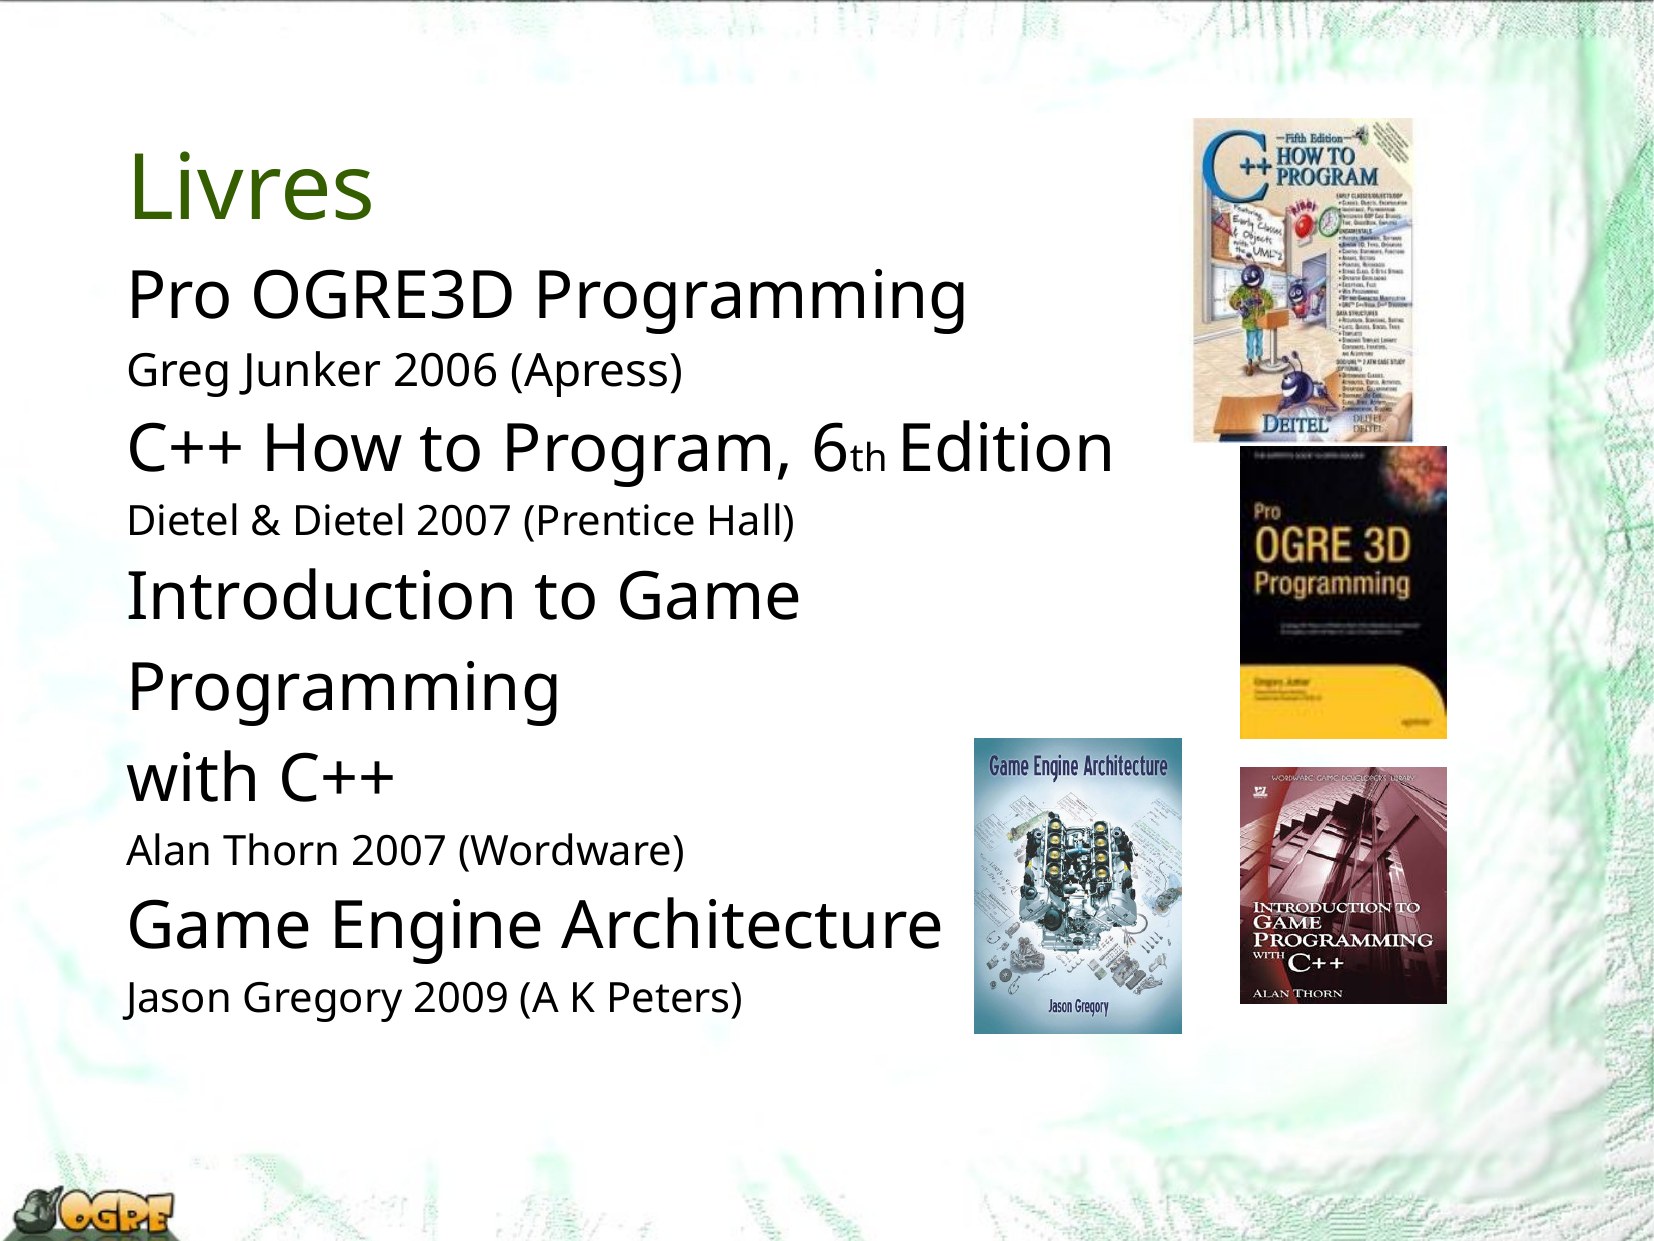

Livres
Pro OGRE3D Programming
Greg Junker 2006 (Apress)
C++ How to Program, 6th Edition
Dietel & Dietel 2007 (Prentice Hall)
Introduction to Game Programming
with C++
Alan Thorn 2007 (Wordware)
Game Engine Architecture
Jason Gregory 2009 (A K Peters)